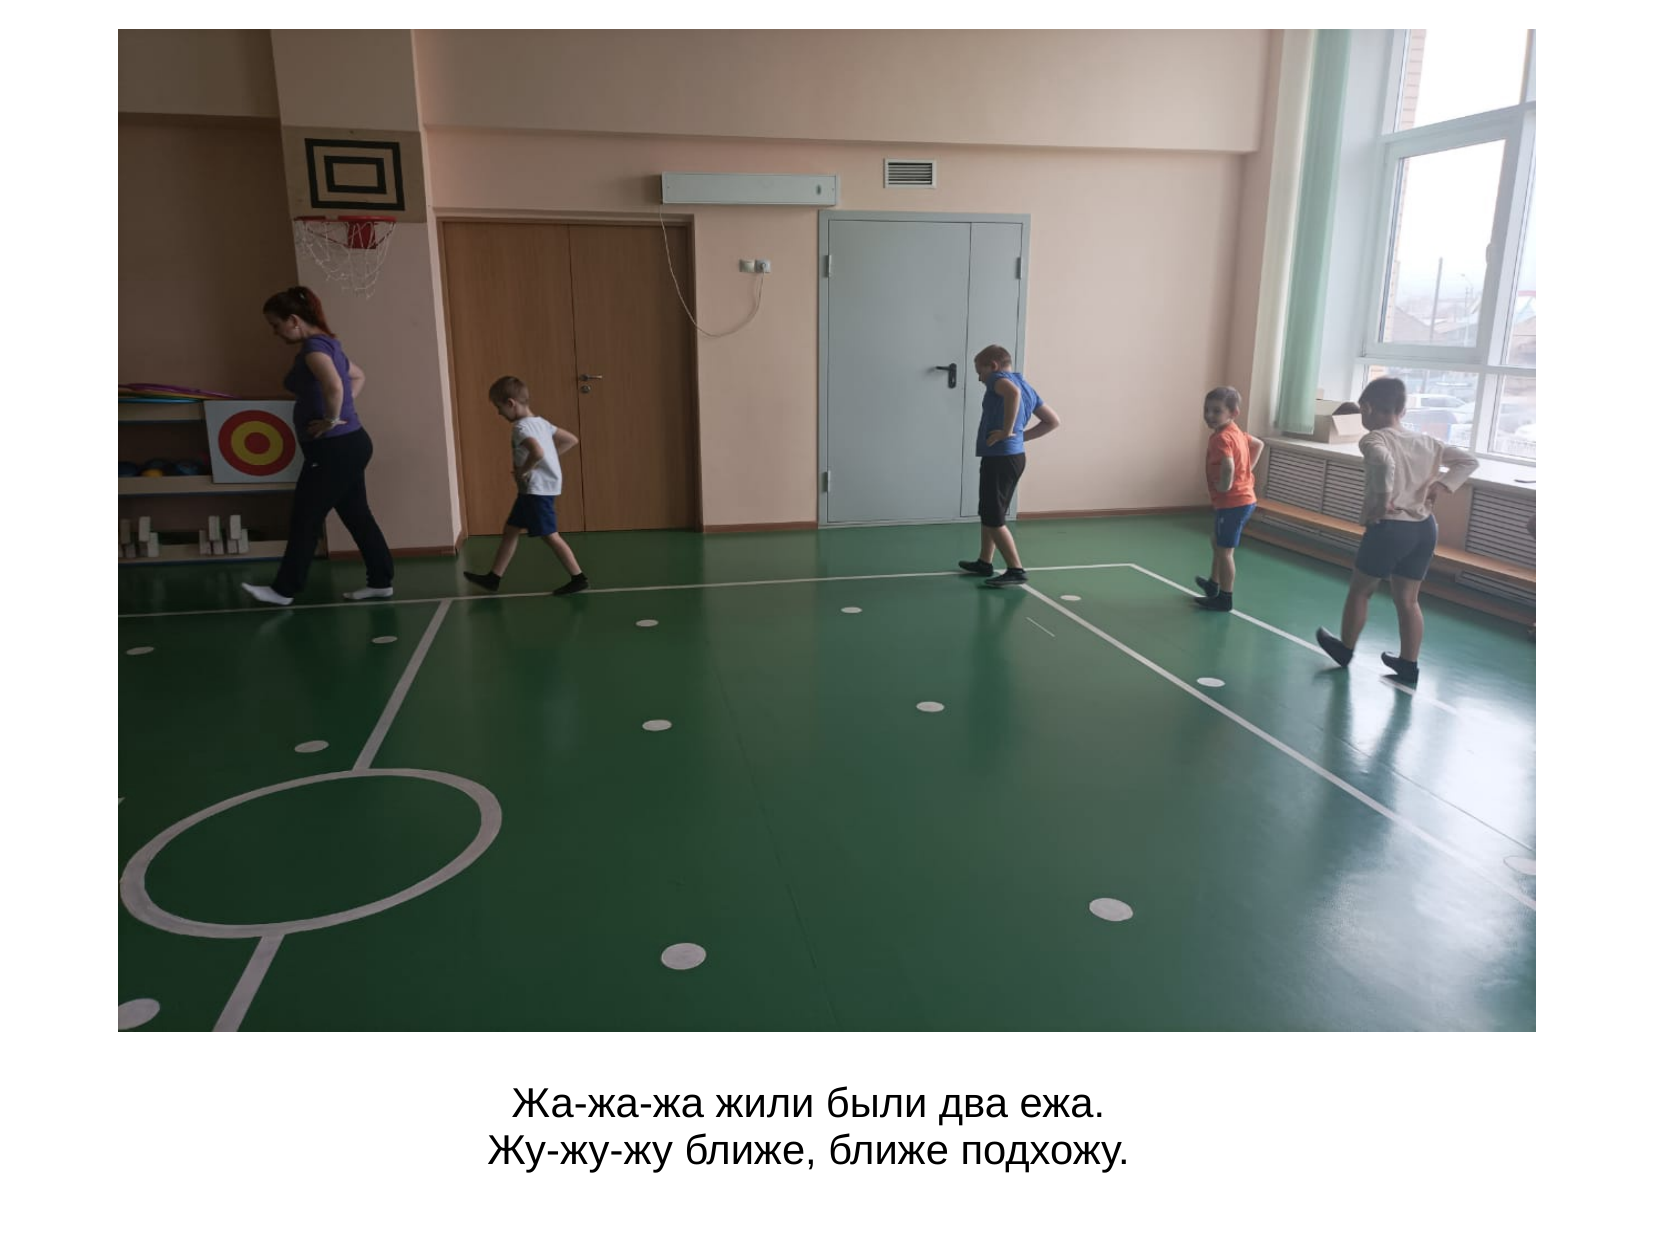

Жа-жа-жа жили были два ежа.
Жу-жу-жу ближе, ближе подхожу.